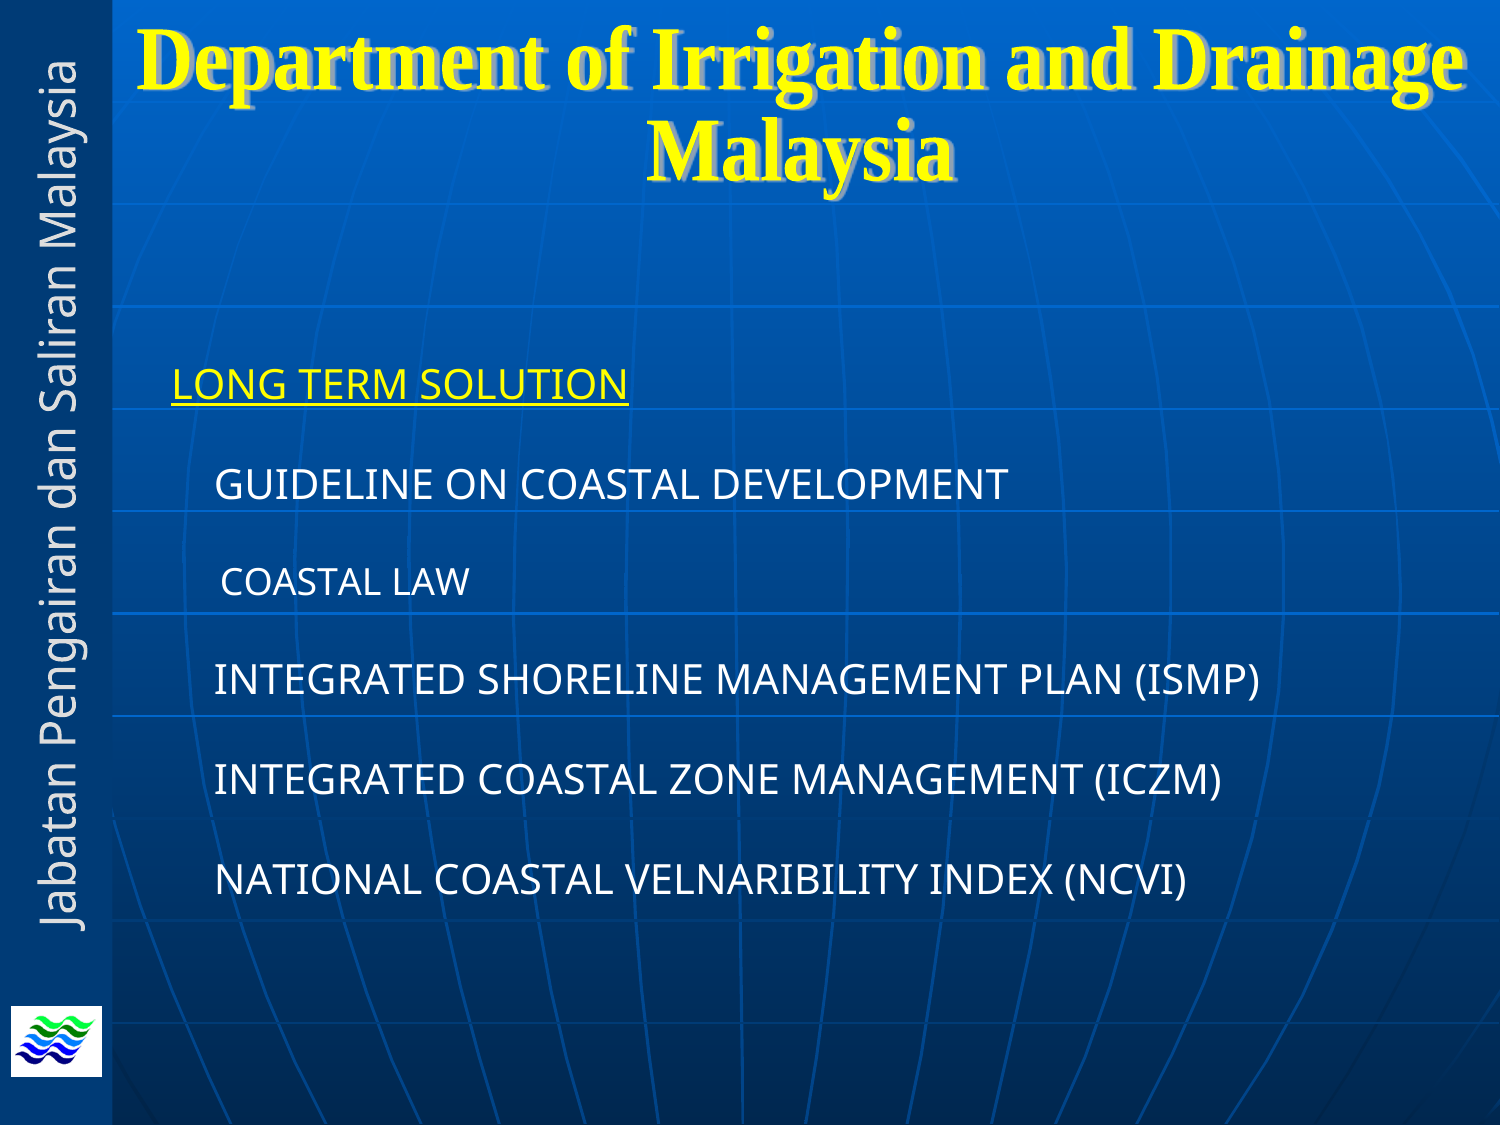

Department of Irrigation and Drainage
Malaysia
LONG TERM SOLUTION
 GUIDELINE ON COASTAL DEVELOPMENT
 COASTAL LAW
 INTEGRATED SHORELINE MANAGEMENT PLAN (ISMP)
 INTEGRATED COASTAL ZONE MANAGEMENT (ICZM)
 NATIONAL COASTAL VELNARIBILITY INDEX (NCVI)
Jabatan Pengairan dan Saliran Malaysia